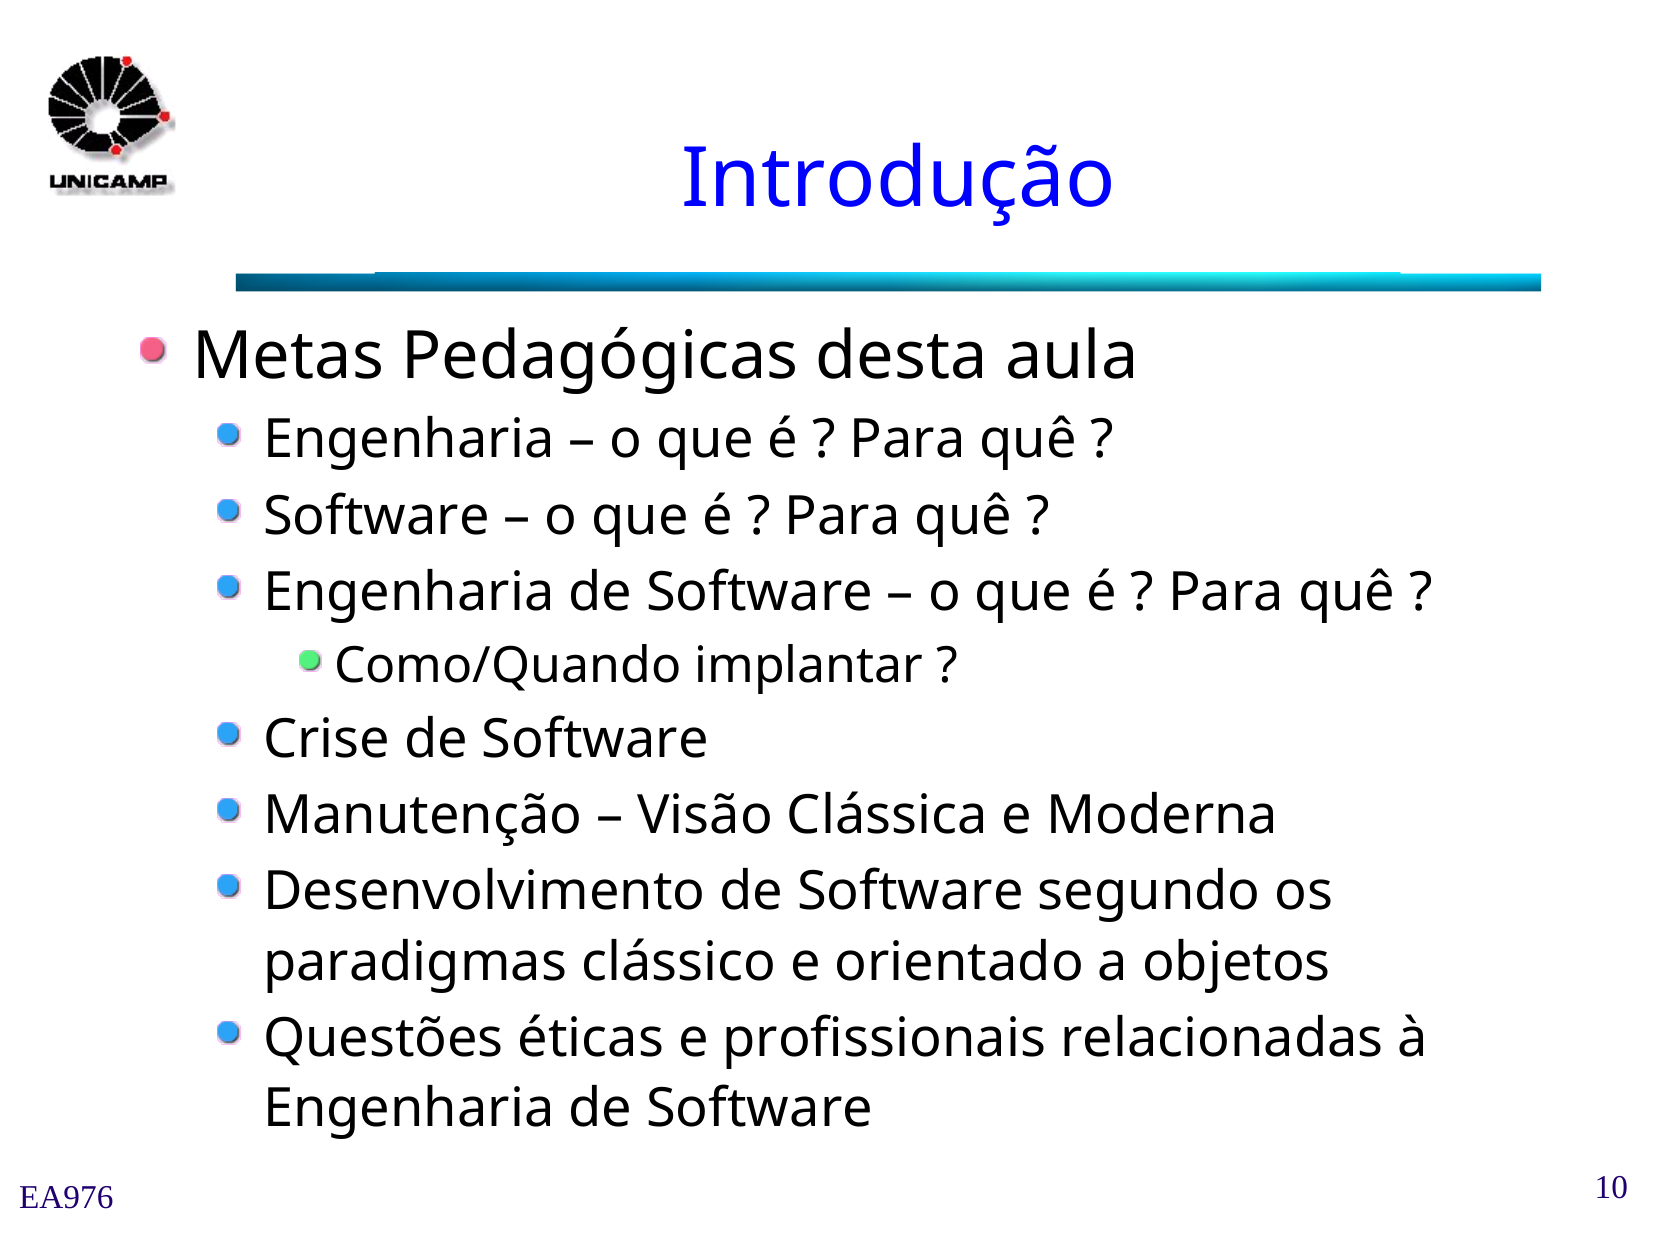

# Introdução
Metas Pedagógicas desta aula
Engenharia – o que é ? Para quê ?
Software – o que é ? Para quê ?
Engenharia de Software – o que é ? Para quê ?
Como/Quando implantar ?
Crise de Software
Manutenção – Visão Clássica e Moderna
Desenvolvimento de Software segundo os paradigmas clássico e orientado a objetos
Questões éticas e profissionais relacionadas à Engenharia de Software
10